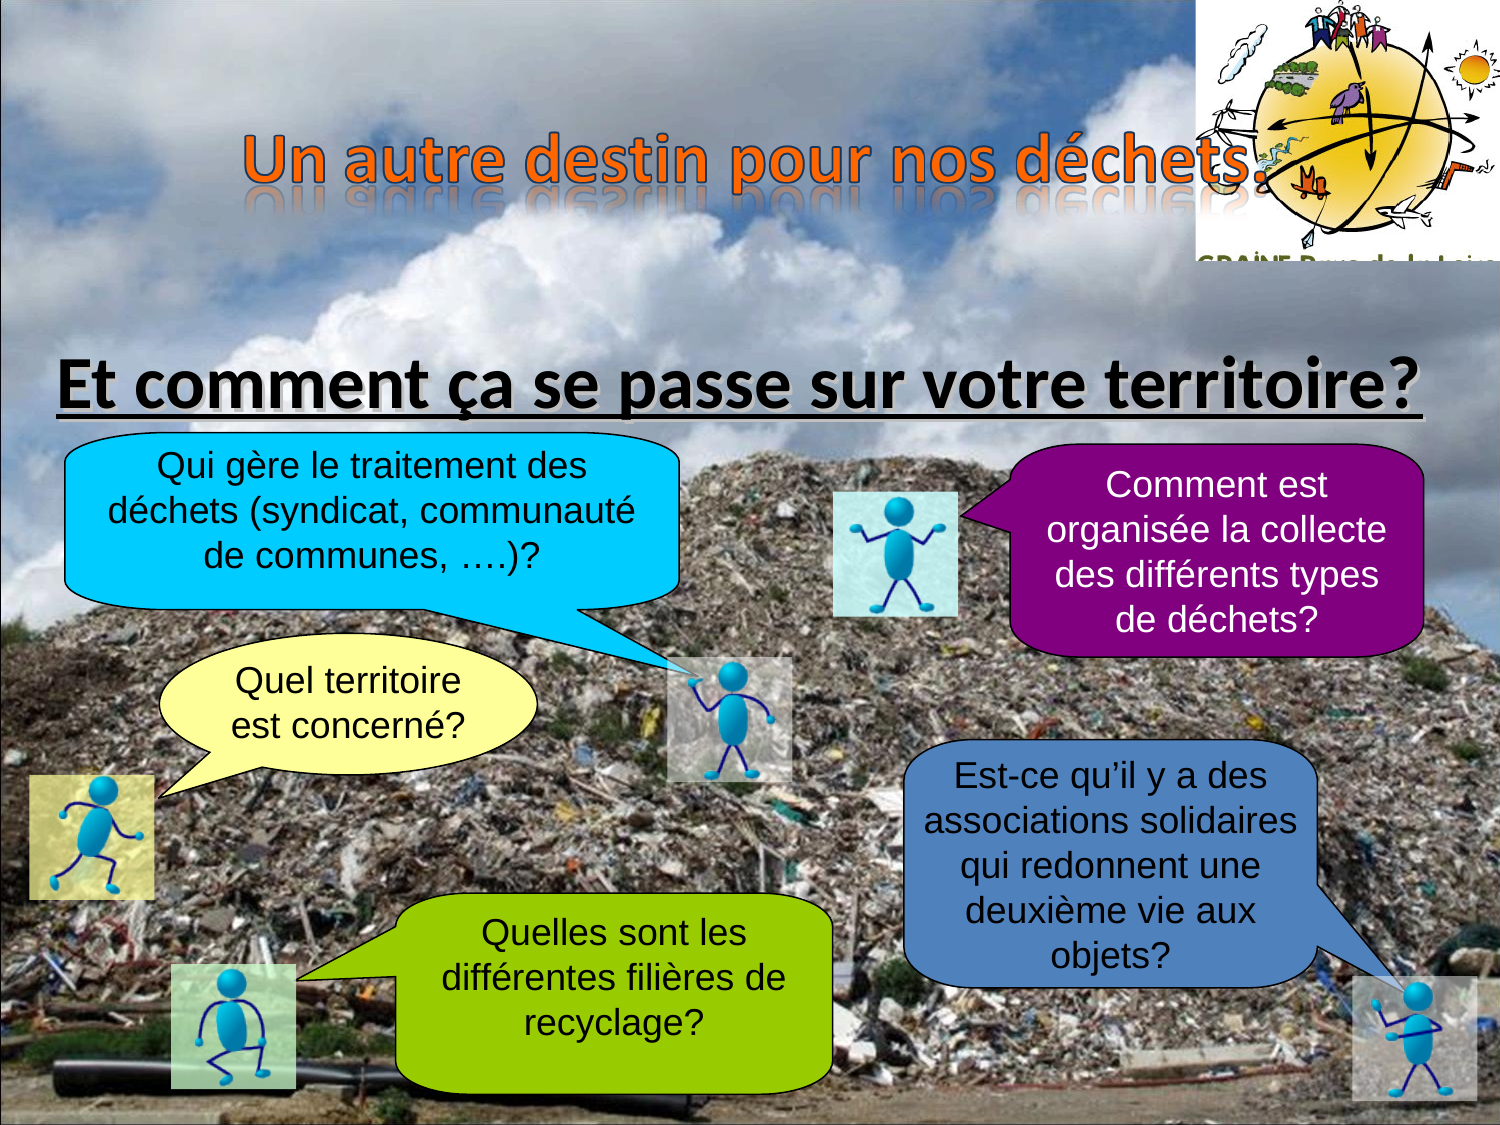

# Et comment ça se passe sur votre territoire?
Qui gère le traitement des déchets (syndicat, communauté de communes, ….)?
Comment est organisée la collecte des différents types de déchets?
Quel territoire est concerné?
Est-ce qu’il y a des associations solidaires qui redonnent une deuxième vie aux objets?
Quelles sont les différentes filières de recyclage?